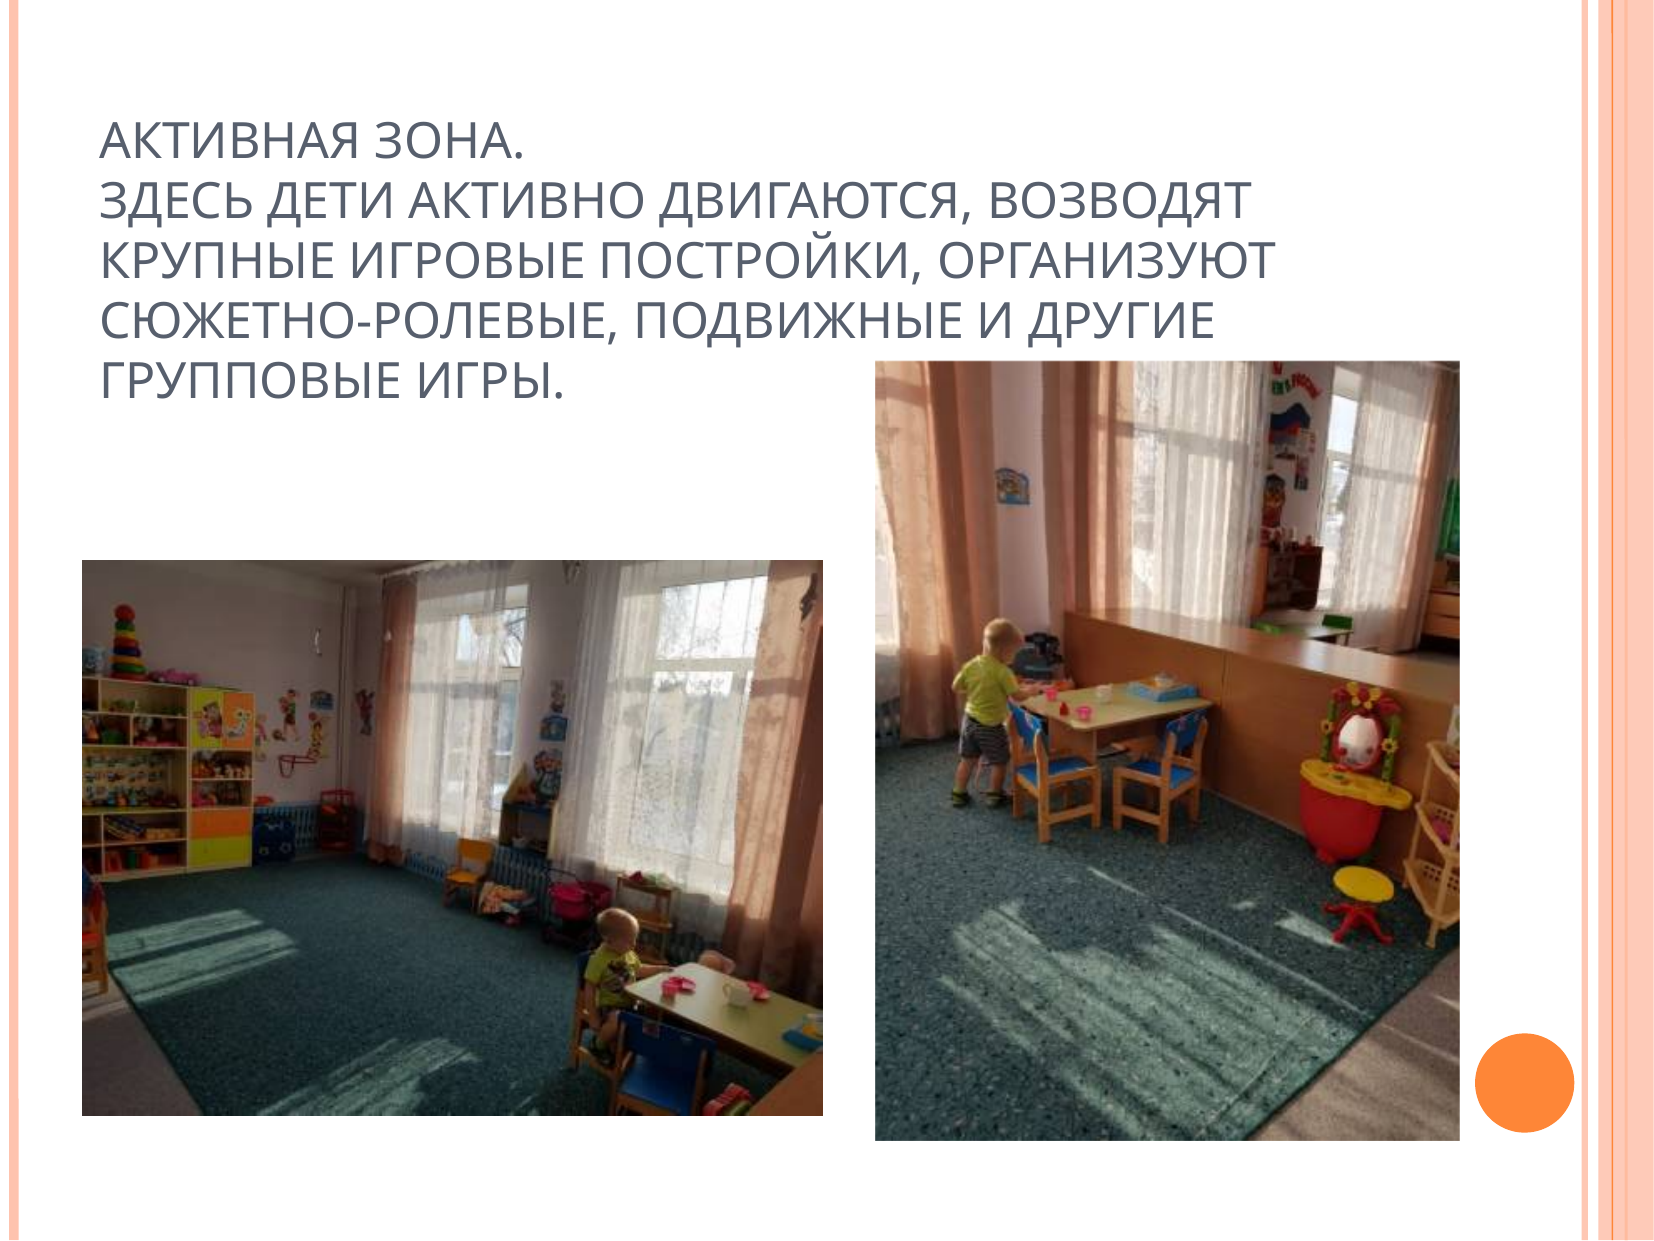

# Активная зона. Здесь дети активно двигаются, возводят крупные игровые постройки, организуют сюжетно-ролевые, подвижные и другие групповые игры.